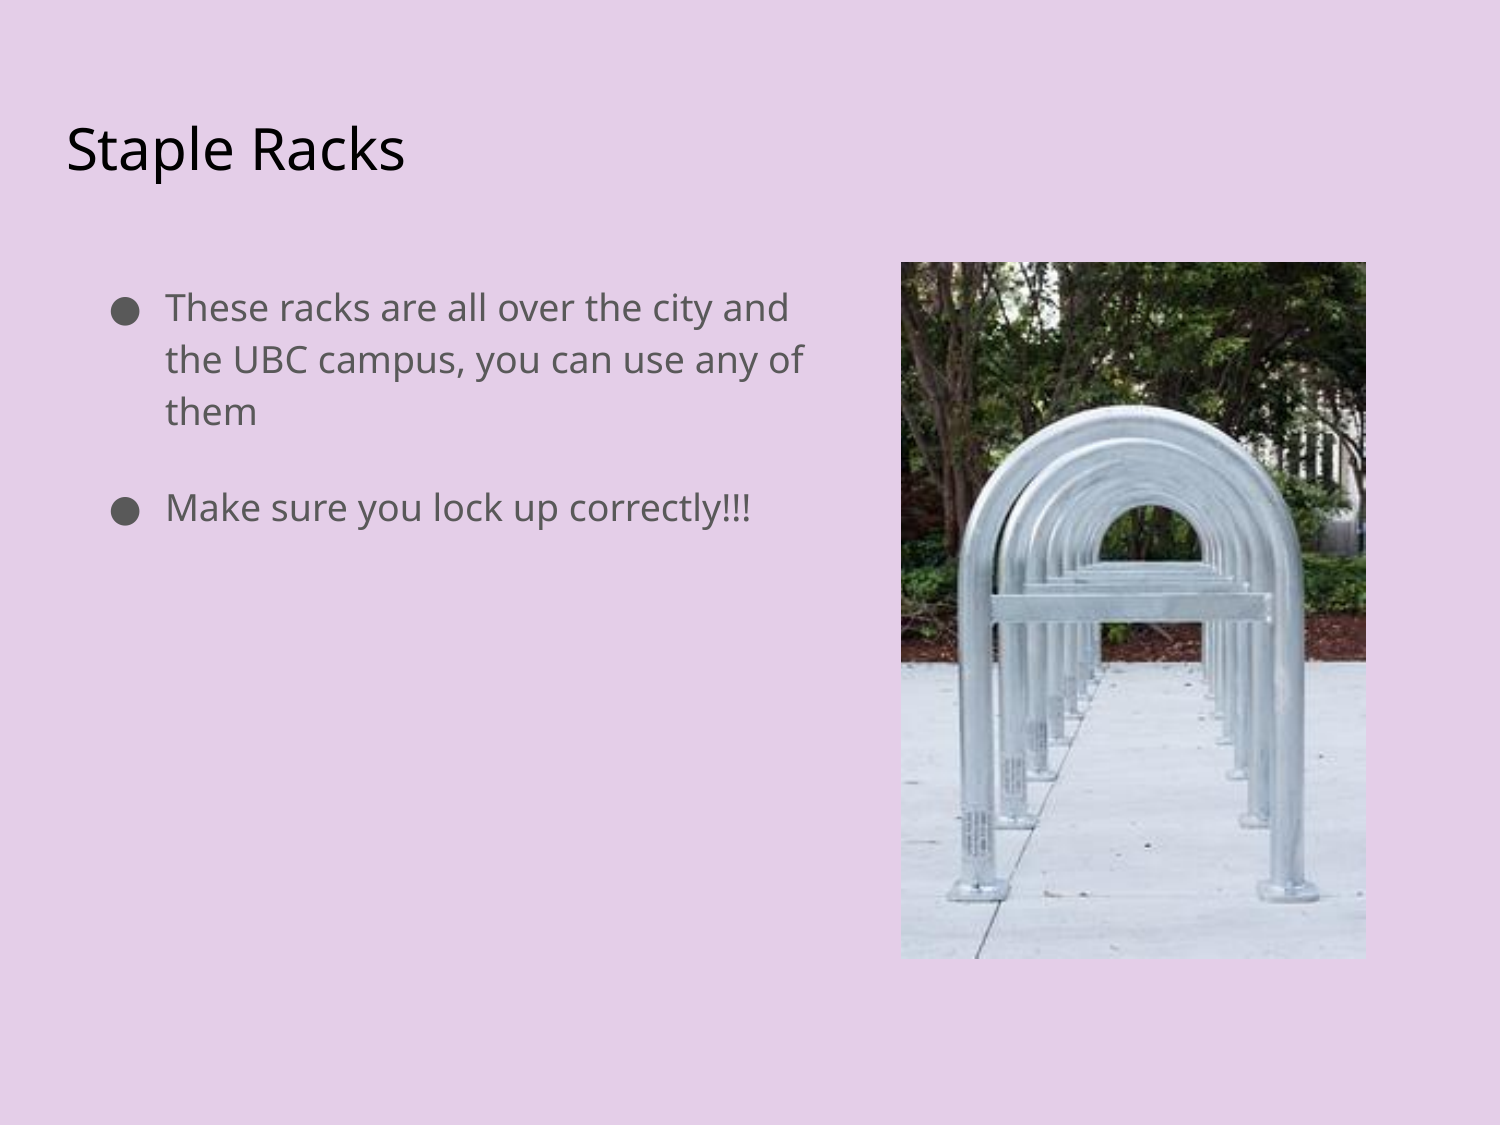

# Staple Racks
These racks are all over the city and the UBC campus, you can use any of them
Make sure you lock up correctly!!!